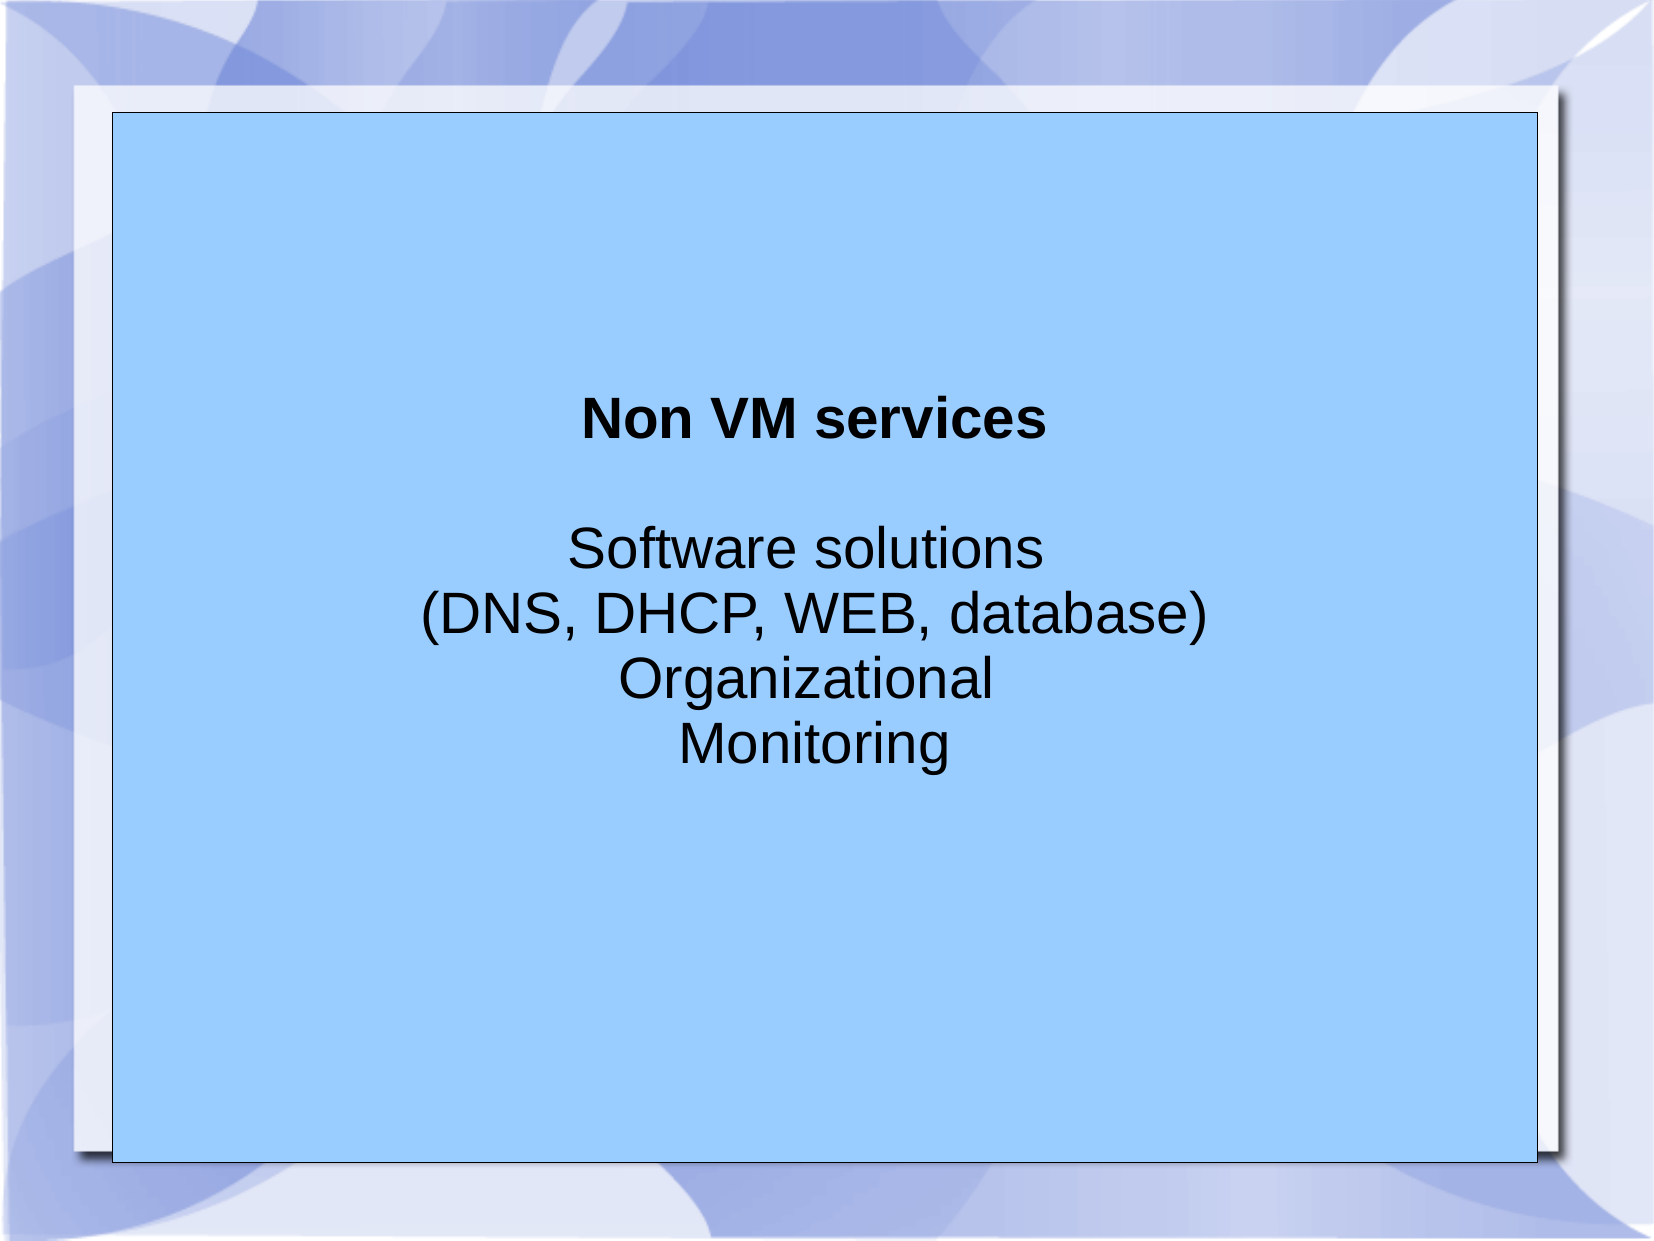

Non VM services
Software solutions
(DNS, DHCP, WEB, database)
Organizational
Monitoring